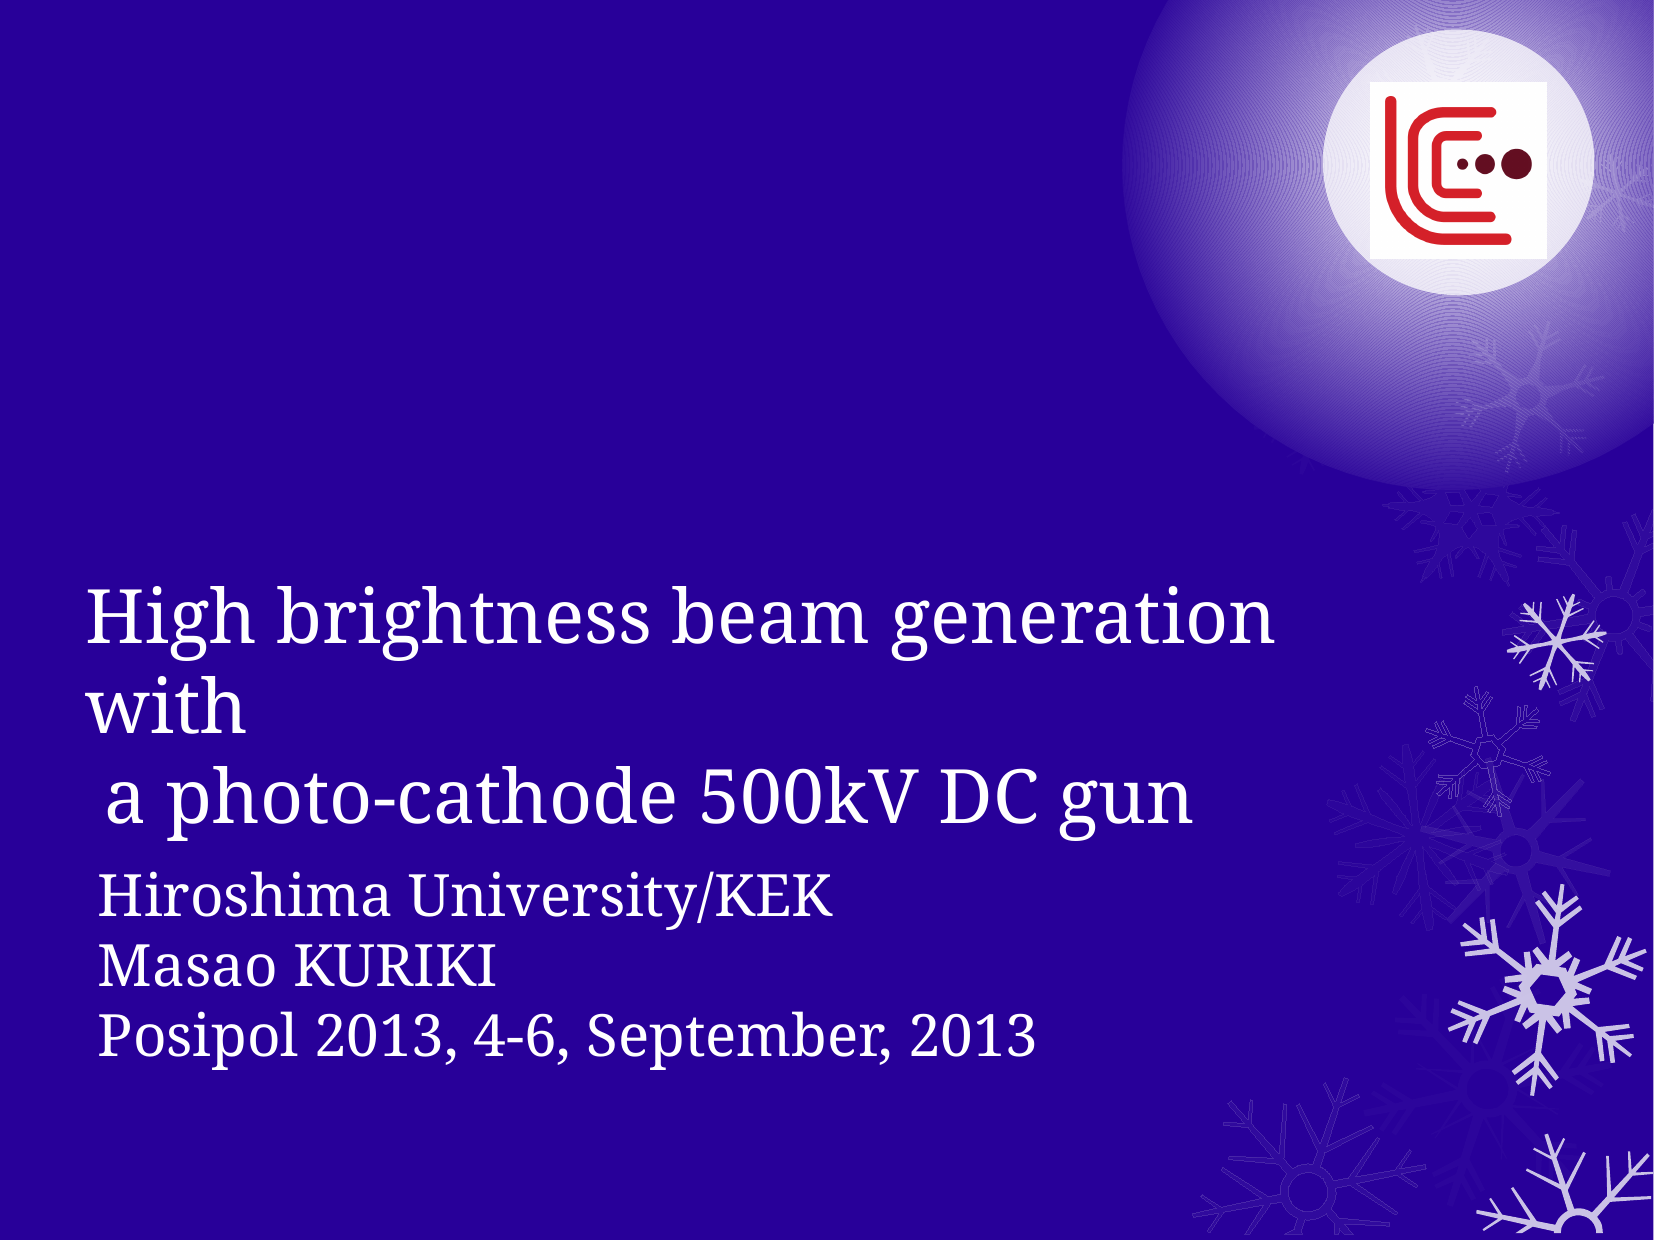

High brightness beam generation with
 a photo-cathode 500kV DC gun
# Hiroshima University/KEK
Masao KURIKI
Posipol 2013, 4-6, September, 2013